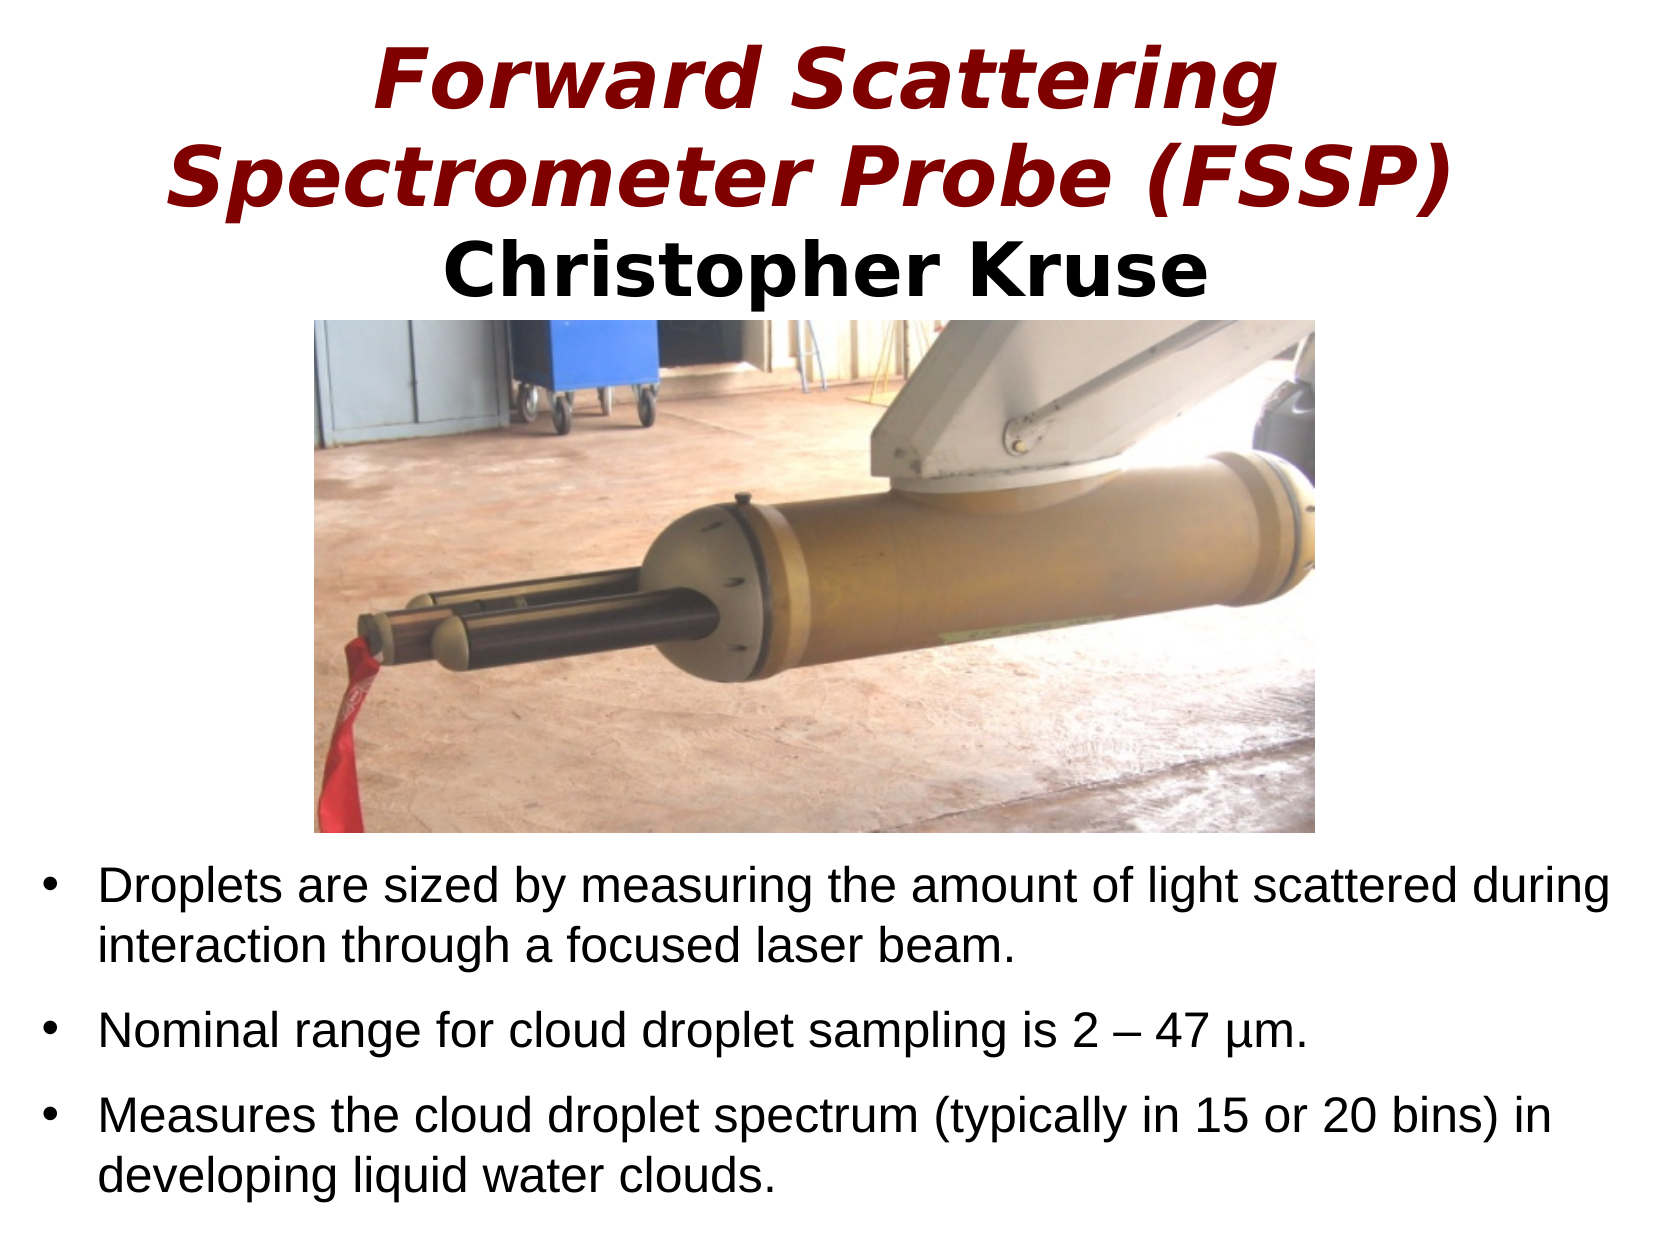

Forward Scattering
Spectrometer Probe (FSSP)
Christopher Kruse
Droplets are sized by measuring the amount of light scattered during interaction through a focused laser beam.
Nominal range for cloud droplet sampling is 2 – 47 µm.
Measures the cloud droplet spectrum (typically in 15 or 20 bins) in developing liquid water clouds.